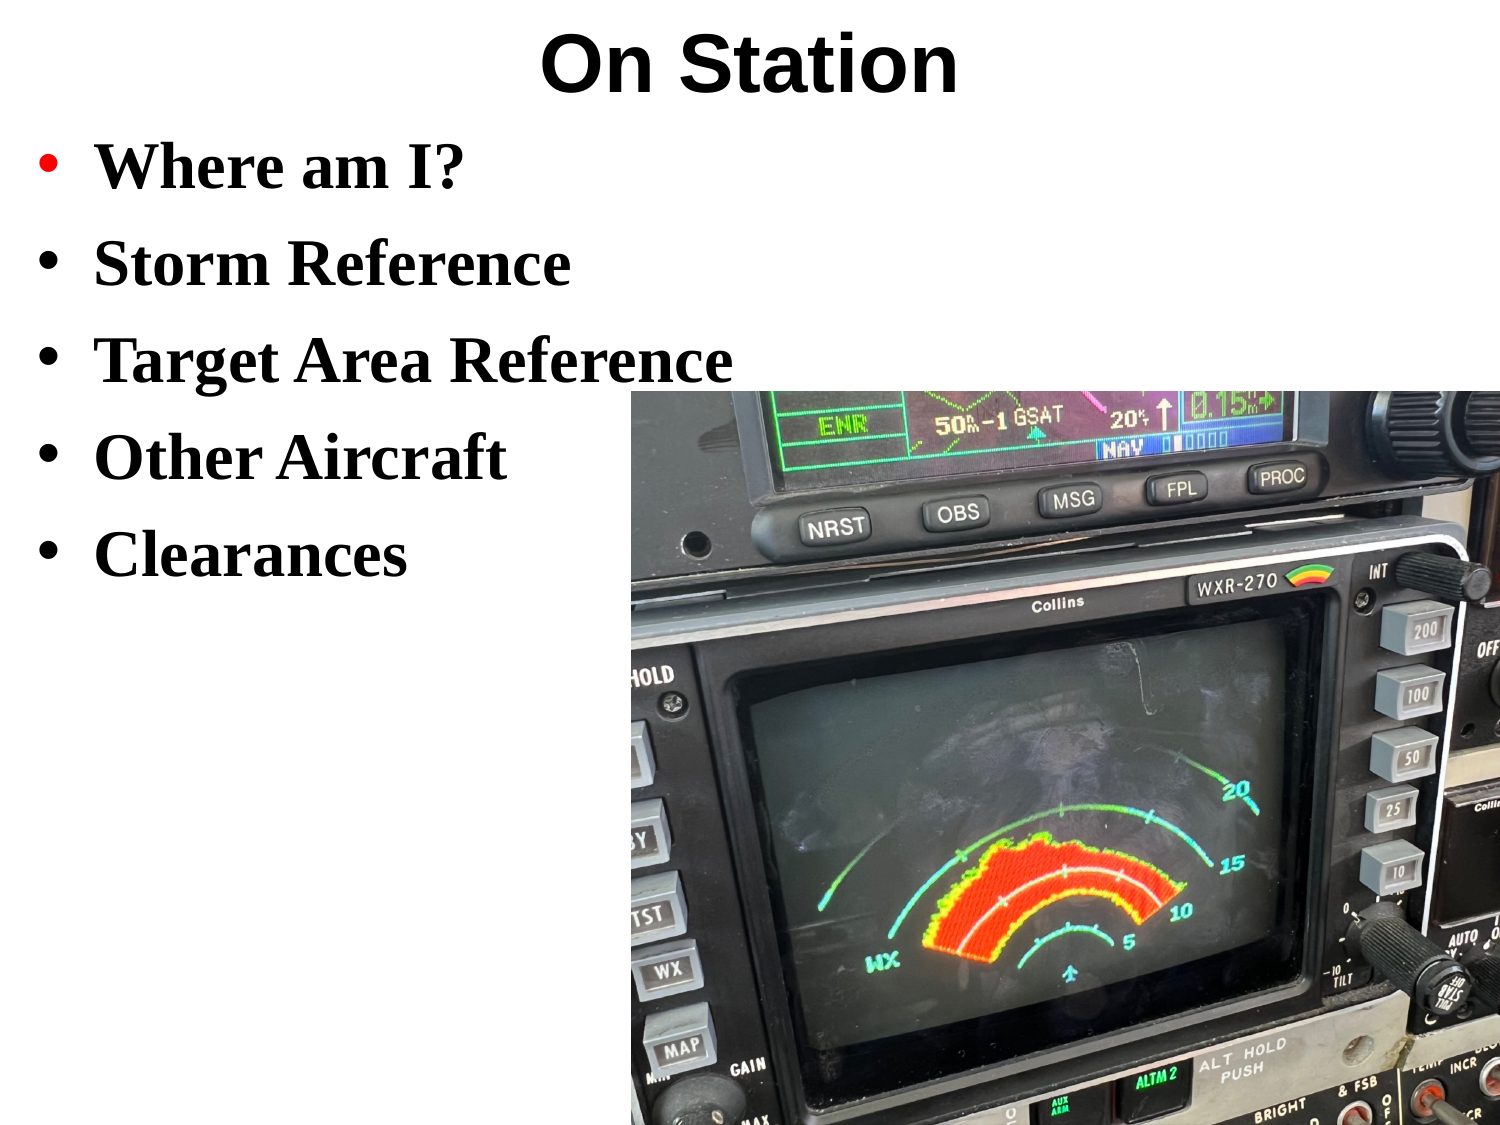

On Station
Where am I?
Storm Reference
Target Area Reference
Other Aircraft
Clearances